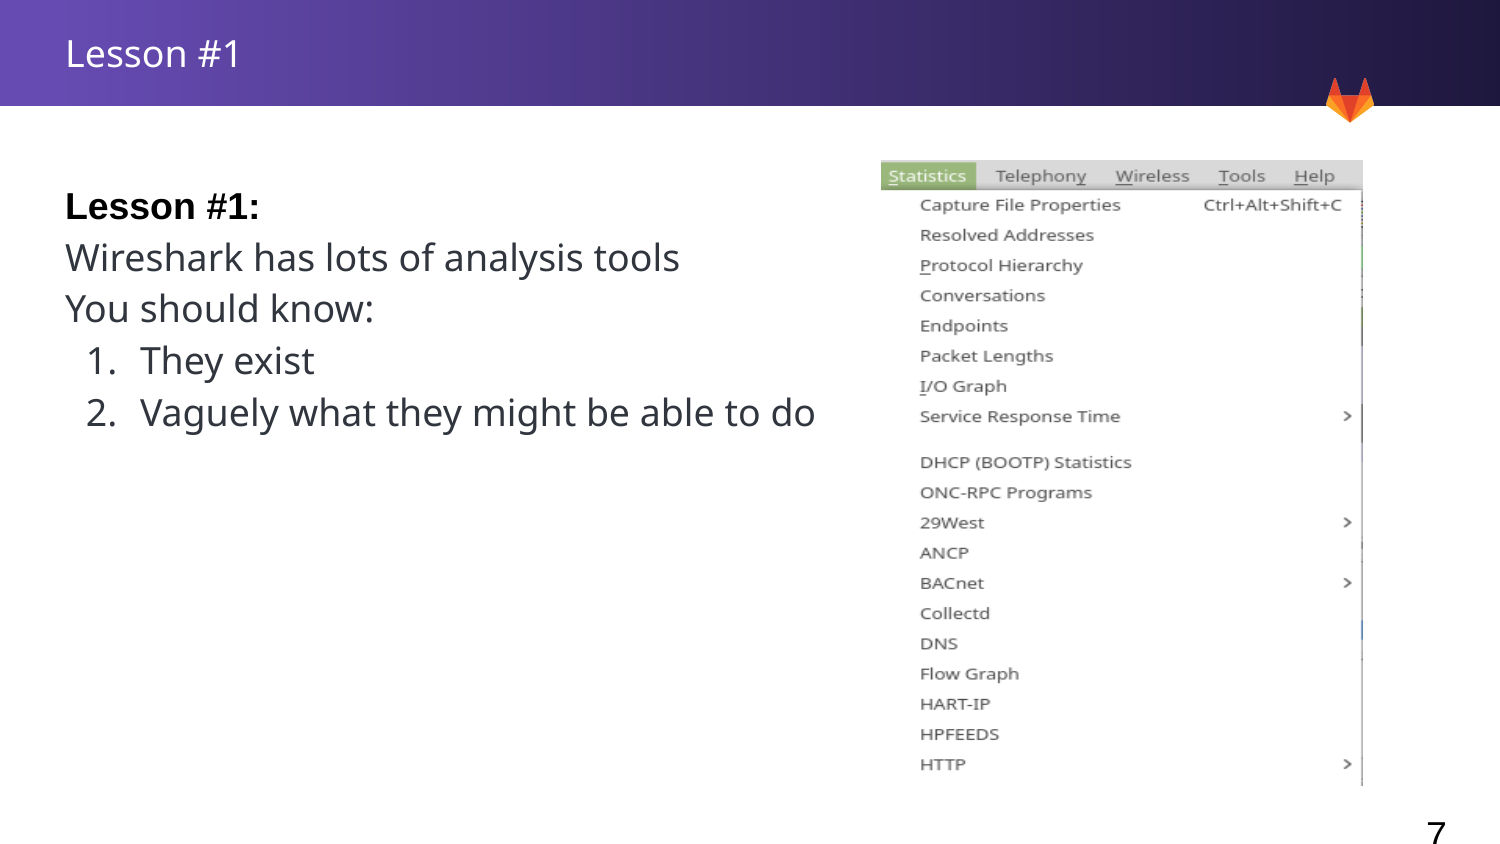

# Lesson #1
Lesson #1:
Wireshark has lots of analysis tools
You should know:
They exist
Vaguely what they might be able to do